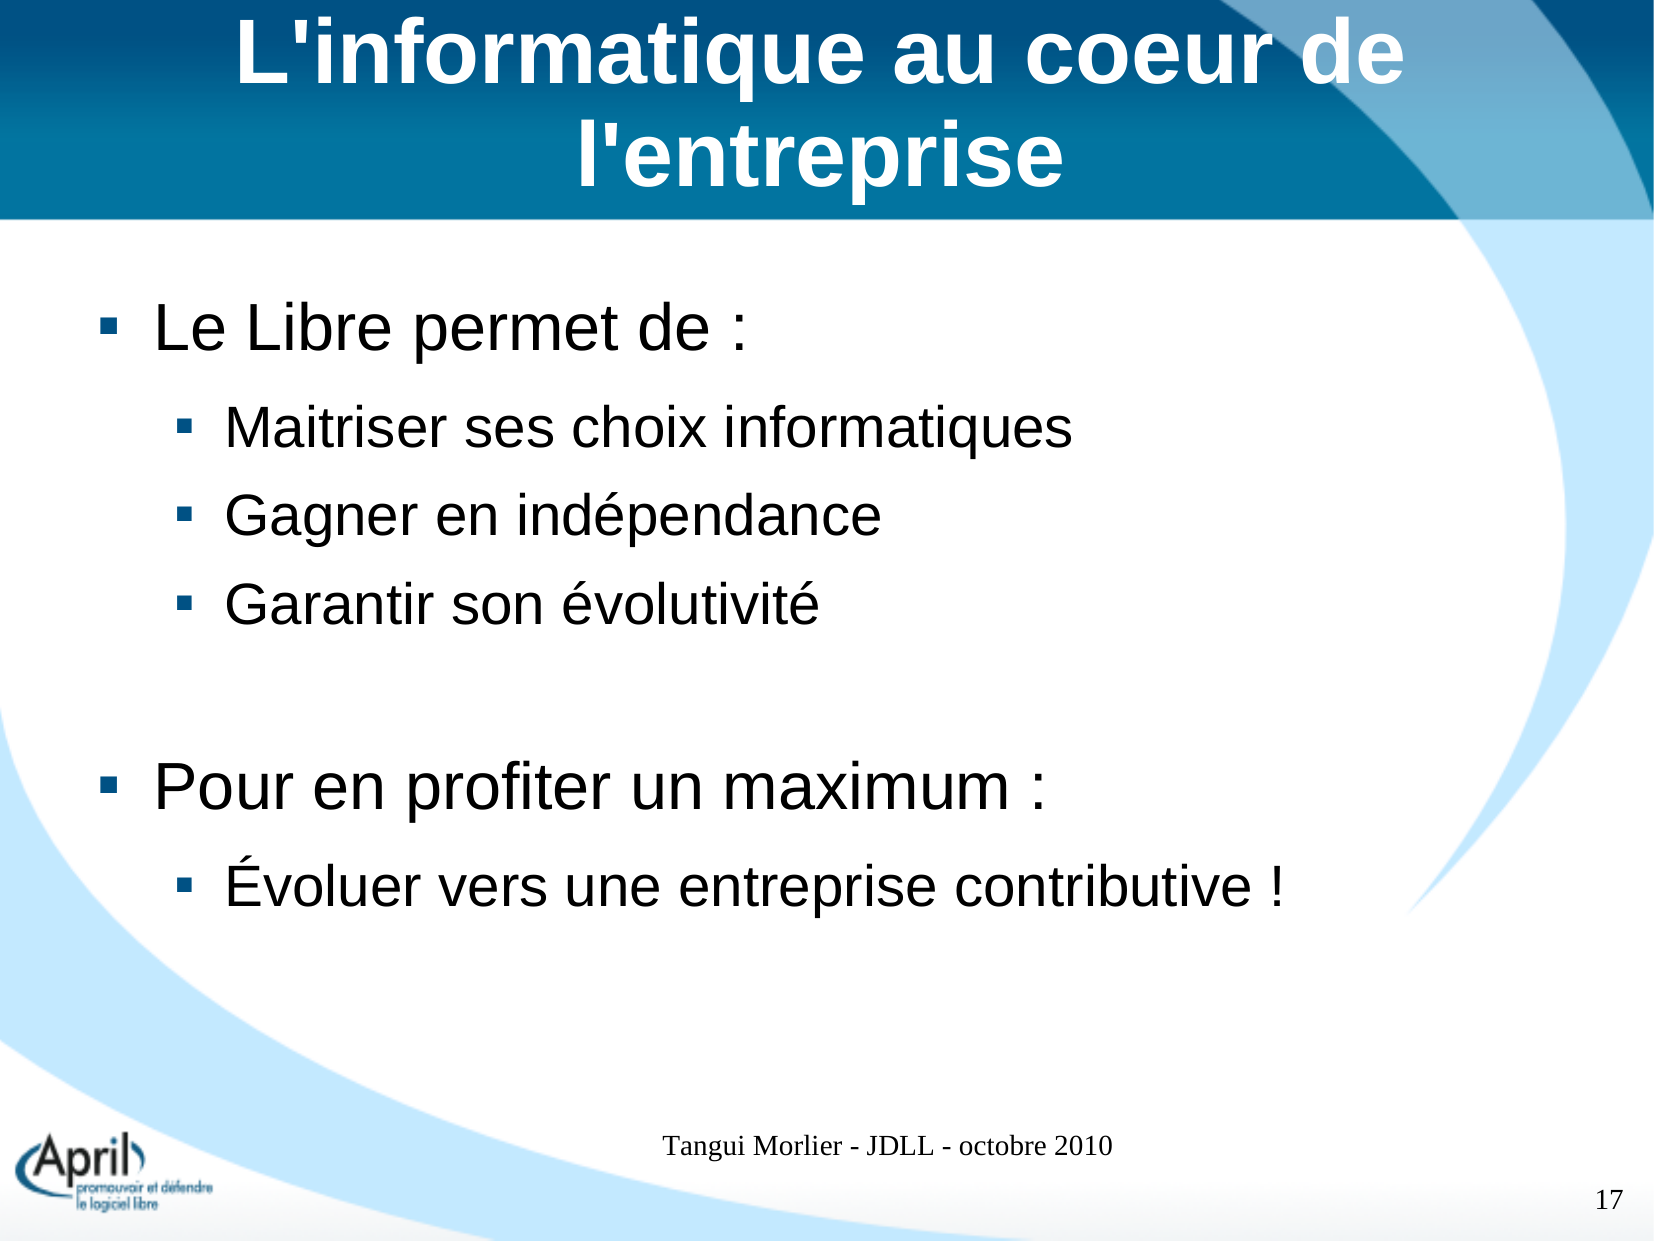

# L'informatique au coeur de l'entreprise
Le Libre permet de :
Maitriser ses choix informatiques
Gagner en indépendance
Garantir son évolutivité
Pour en profiter un maximum :
Évoluer vers une entreprise contributive !
Tangui Morlier - JDLL - octobre 2010
17